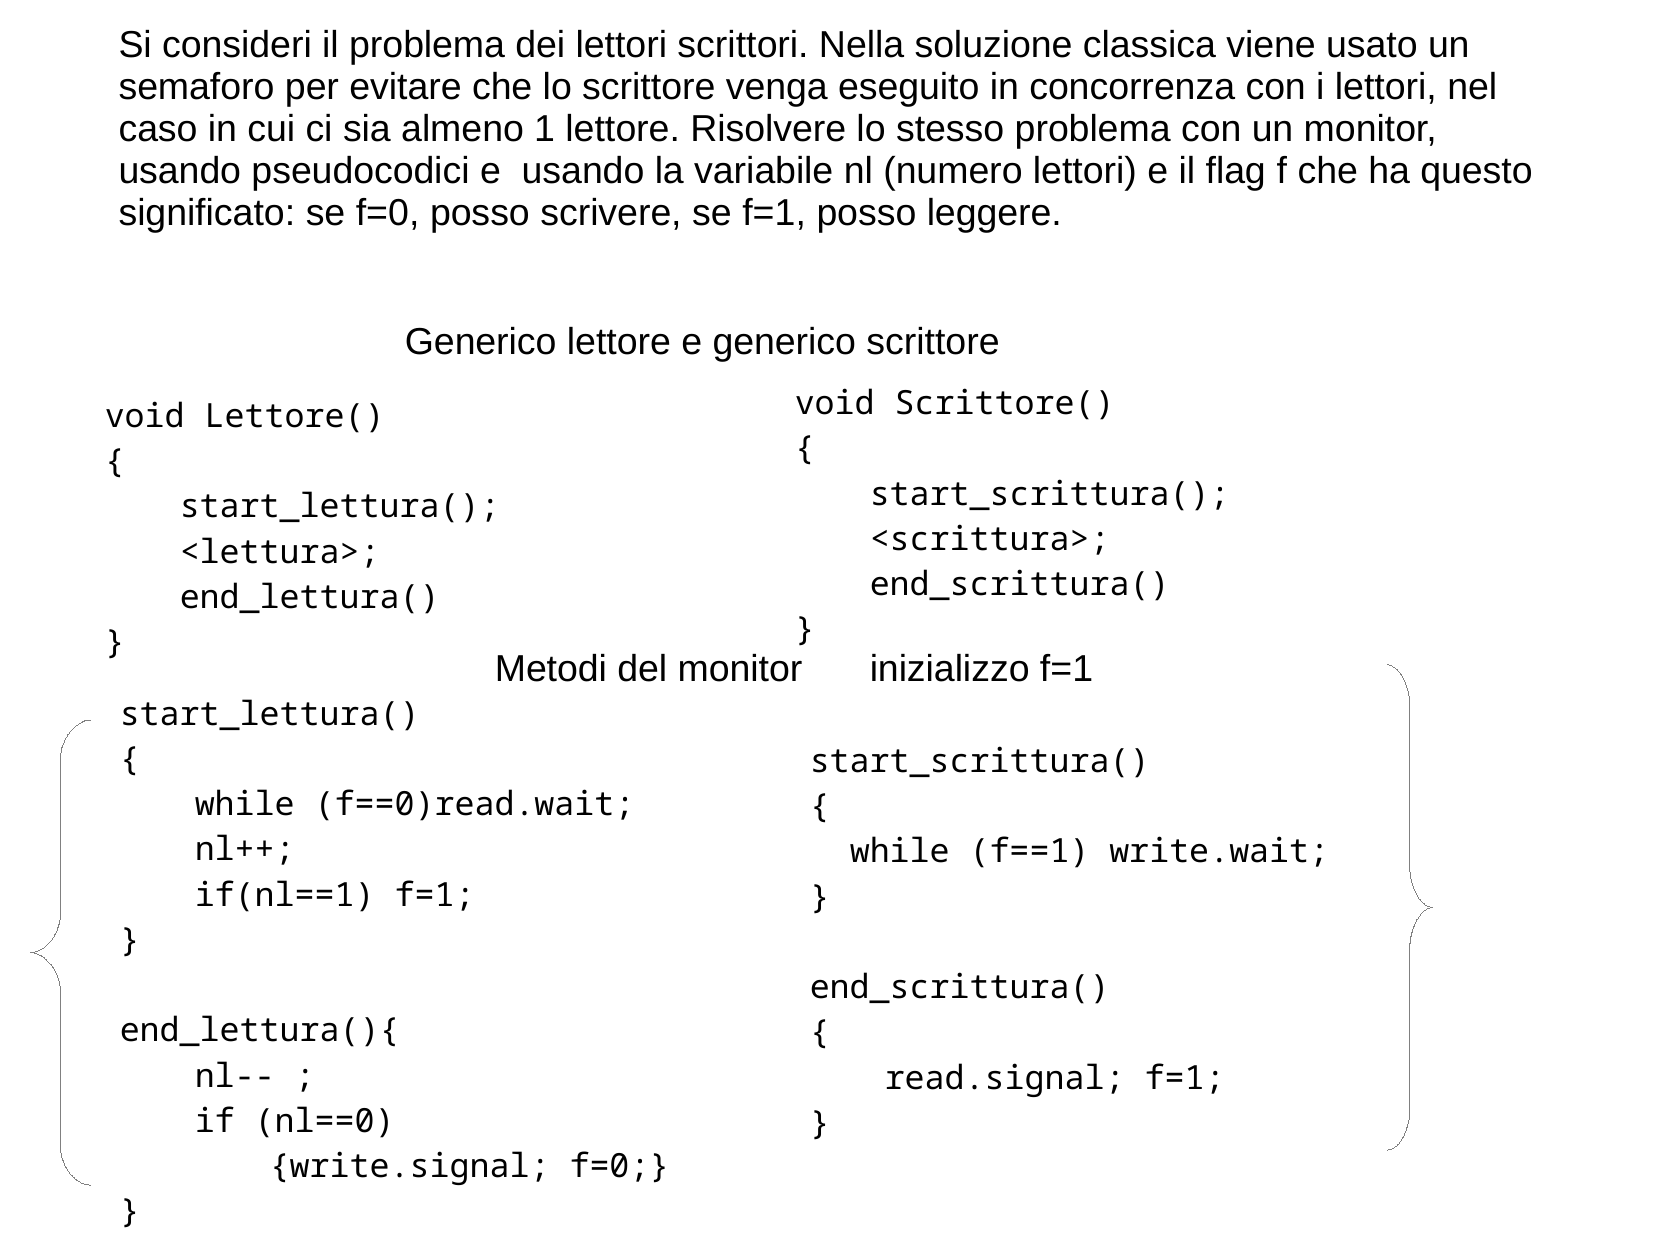

Si consideri il problema dei lettori scrittori. Nella soluzione classica viene usato un semaforo per evitare che lo scrittore venga eseguito in concorrenza con i lettori, nel caso in cui ci sia almeno 1 lettore. Risolvere lo stesso problema con un monitor, usando pseudocodici e usando la variabile nl (numero lettori) e il flag f che ha questo significato: se f=0, posso scrivere, se f=1, posso leggere.
Generico lettore e generico scrittore
void Scrittore()
{
	start_scrittura();
	<scrittura>;
	end_scrittura()
}
void Lettore()
{
	start_lettura();
	<lettura>;
	end_lettura()
}
Metodi del monitor	inizializzo f=1
start_lettura()
{
	while (f==0)read.wait;
	nl++;
	if(nl==1) f=1;
}
end_lettura(){
	nl-- ;
	if (nl==0)
		{write.signal; f=0;}
}
start_scrittura()
{
 while (f==1) write.wait;
}
end_scrittura()
{
	read.signal; f=1;
}